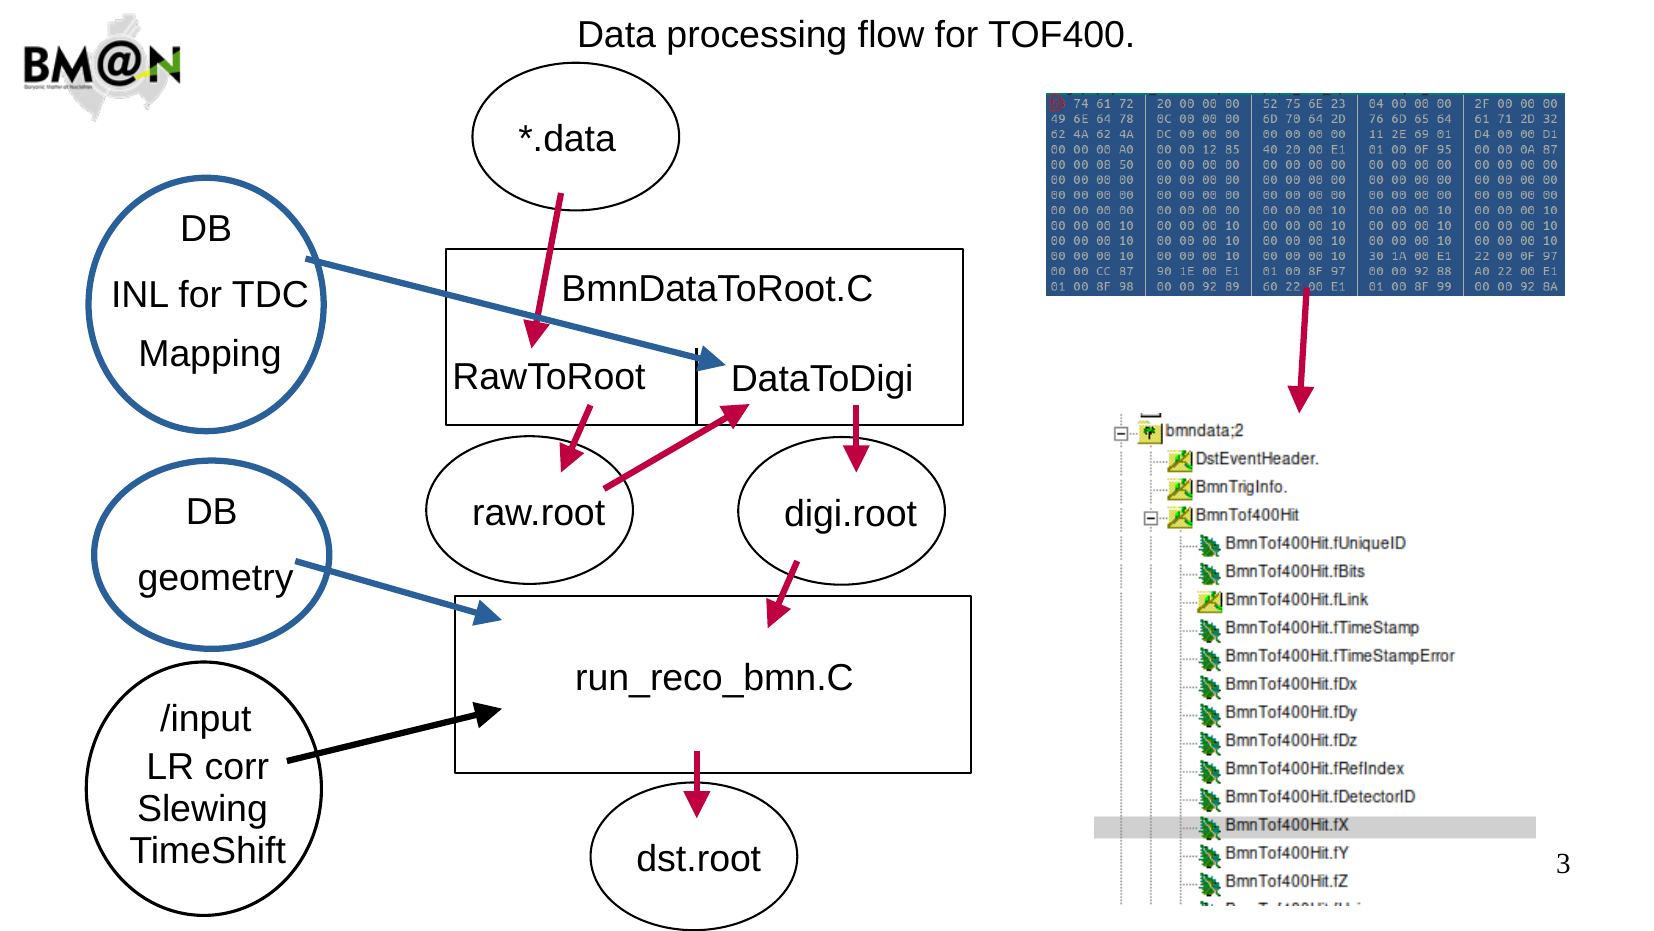

Data processing flow for TOF400.
*.data
DB
INL for TDC
Mapping
BmnDataToRoot.C
RawToRoot
DataToDigi
raw.root
digi.root
DB
geometry
run_reco_bmn.C
/input
LR corr
Slewing
TimeShift
dst.root
3